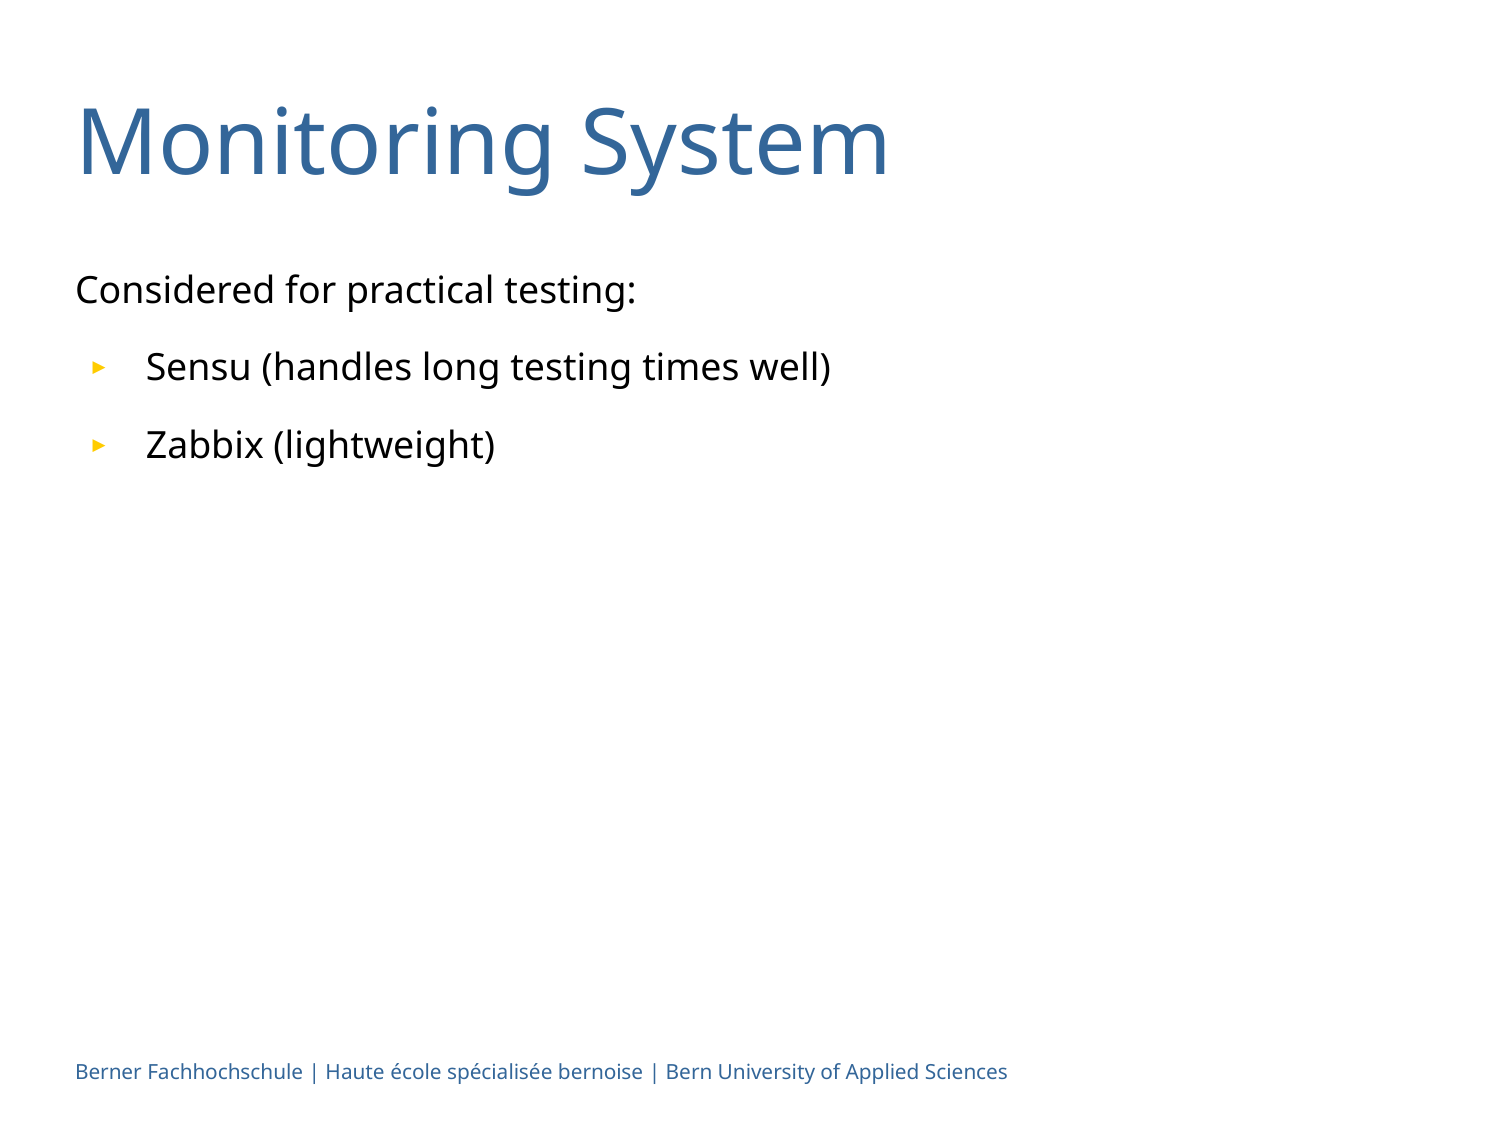

# Monitoring System
Considered for practical testing:
Sensu (handles long testing times well)
Zabbix (lightweight)